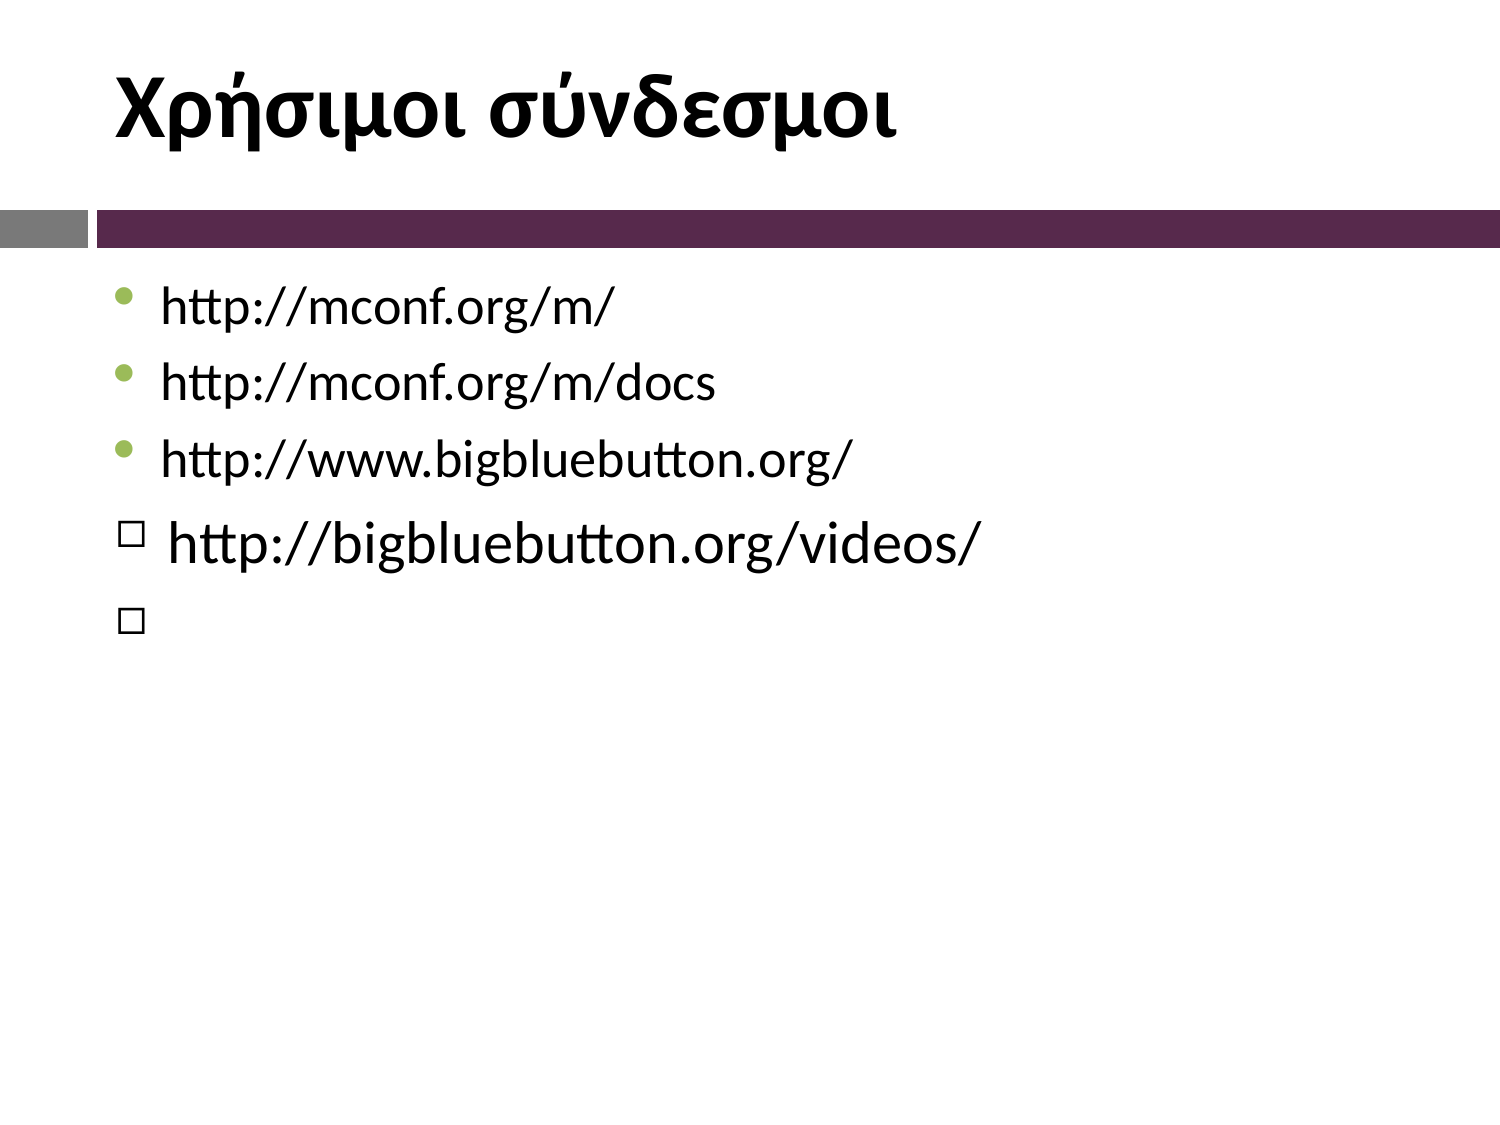

# Χρήσιμοι σύνδεσμοι
http://mconf.org/m/
http://mconf.org/m/docs
http://www.bigbluebutton.org/
http://bigbluebutton.org/videos/